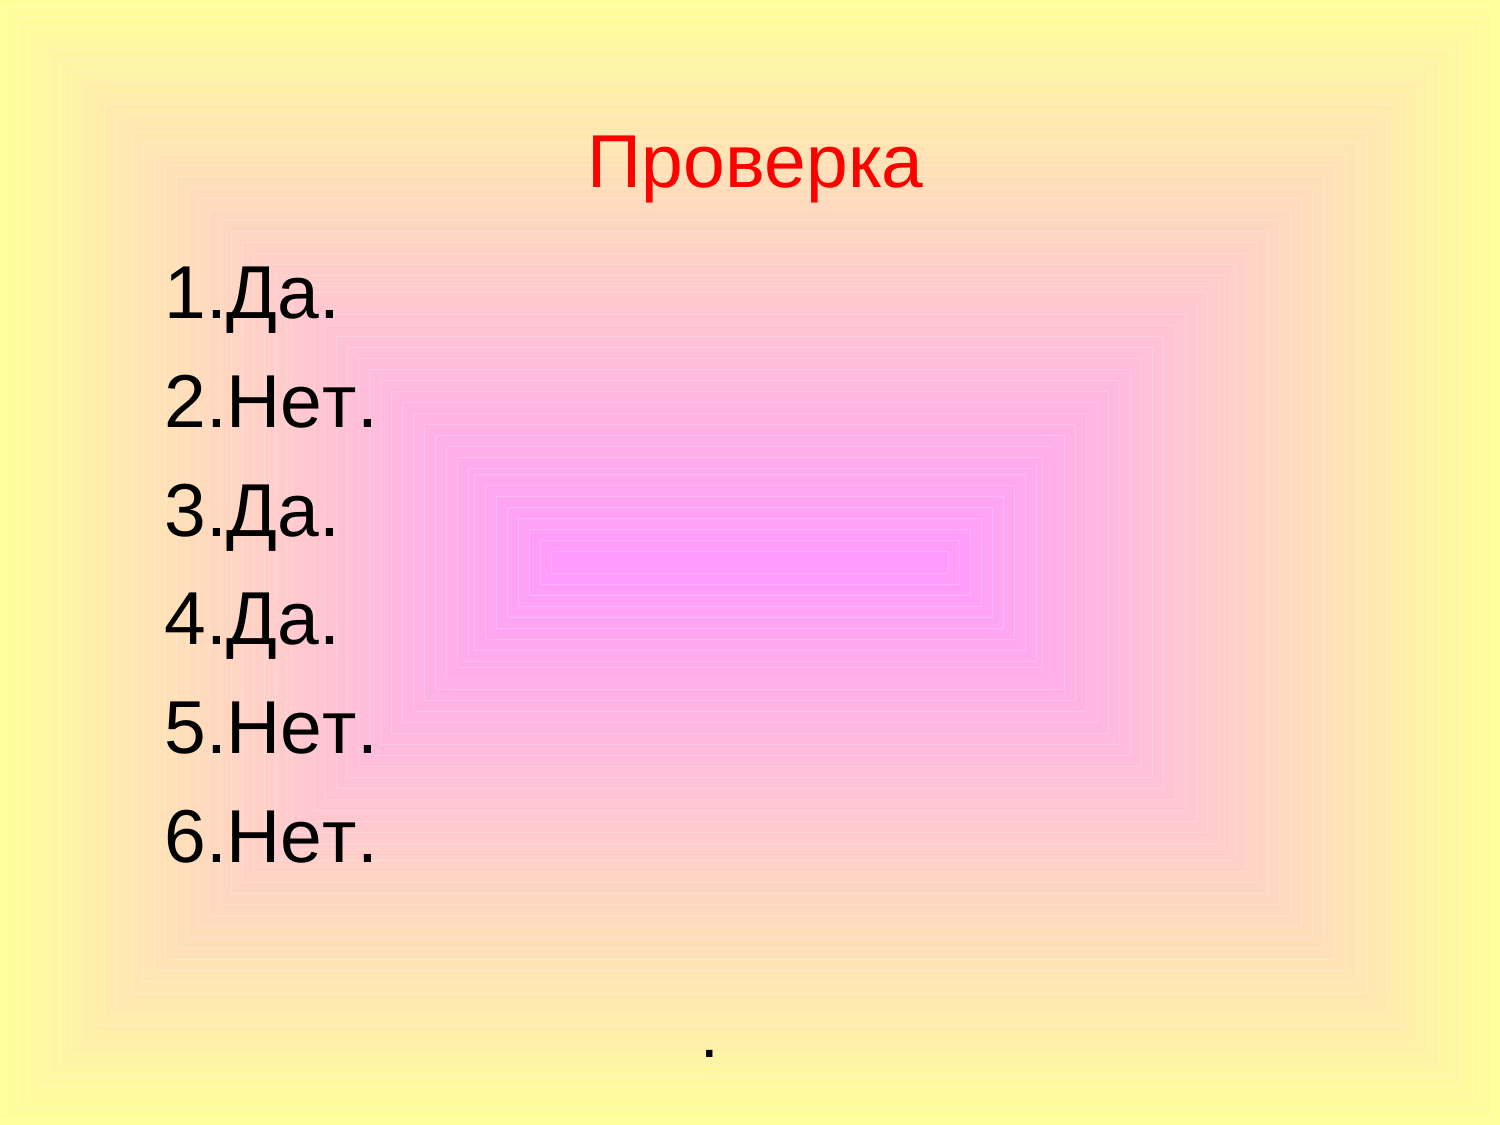

# Проверка
1.Да.
2.Нет.
3.Да.
4.Да.
5.Нет.
6.Нет.
.